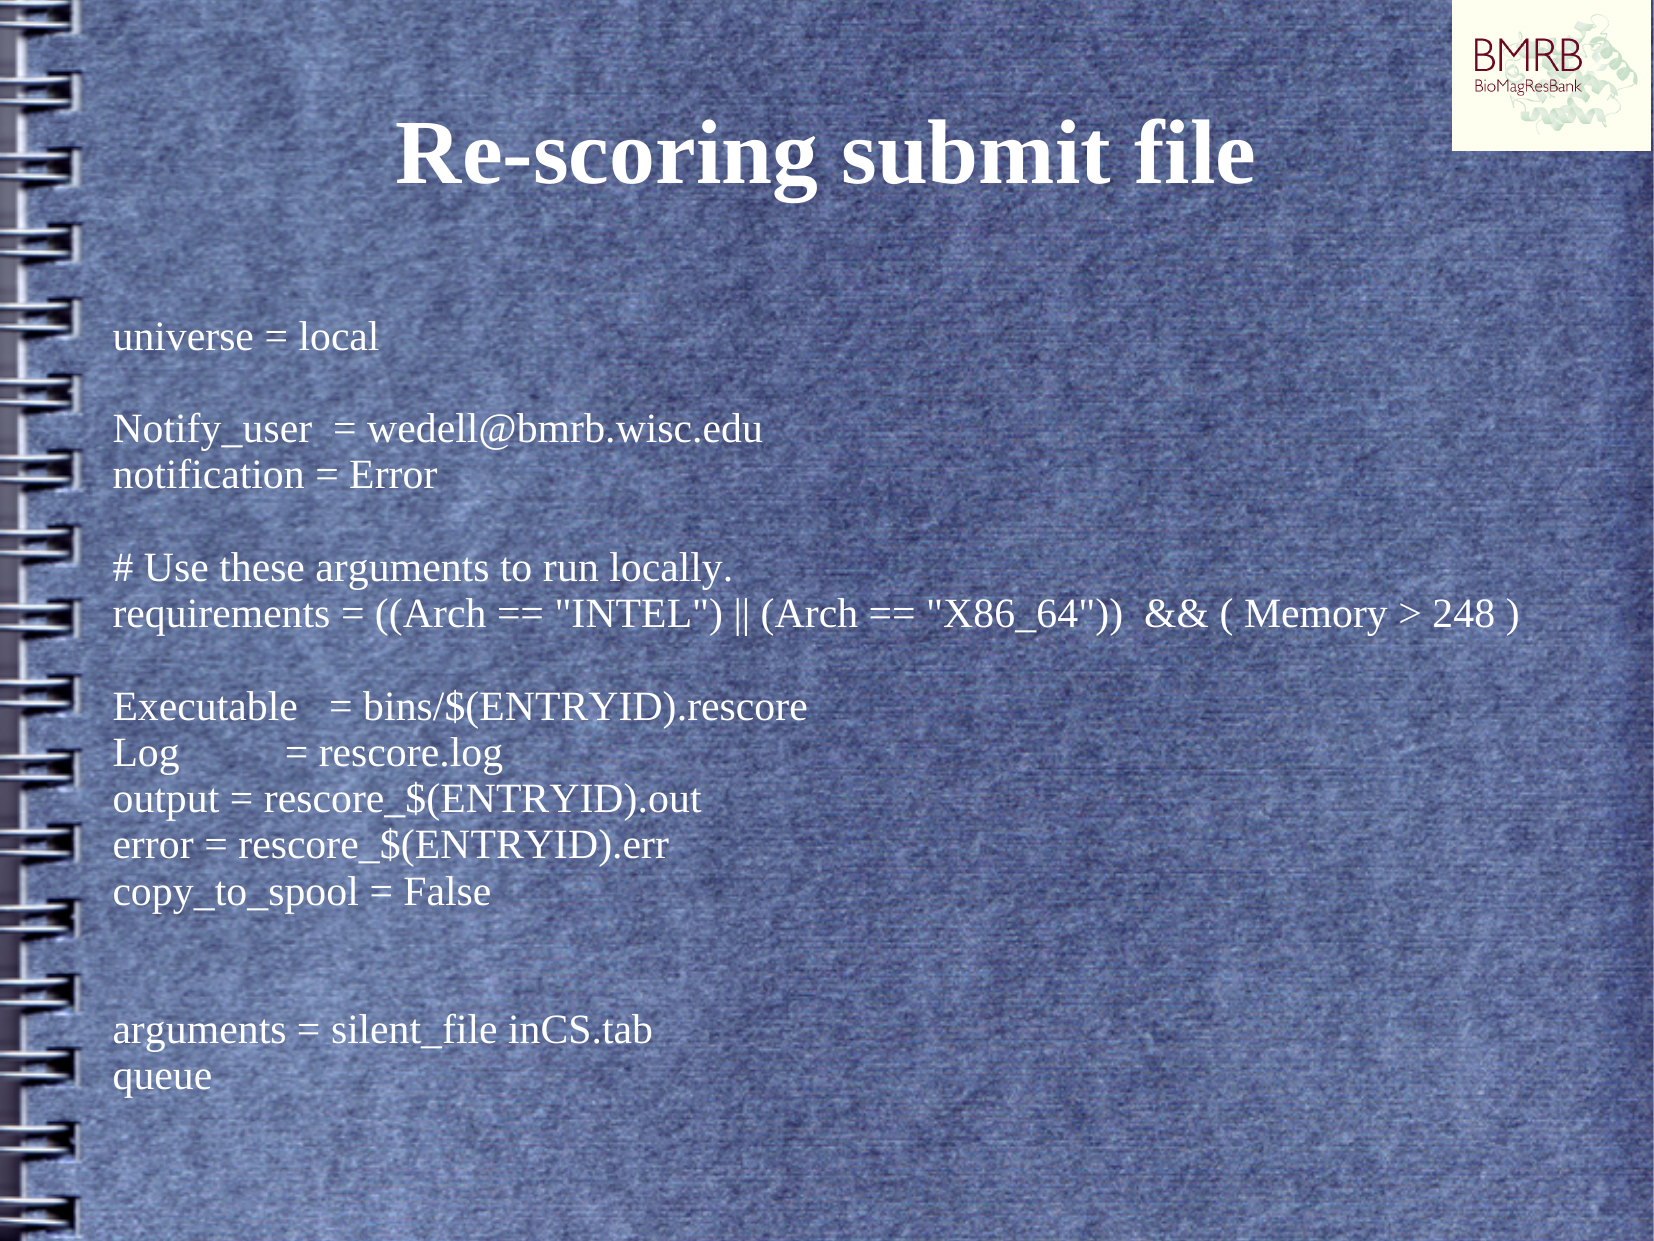

# Re-scoring submit file
universe = local
Notify_user = wedell@bmrb.wisc.edu
notification = Error
# Use these arguments to run locally.
requirements = ((Arch == "INTEL") || (Arch == "X86_64")) && ( Memory > 248 )
Executable = bins/$(ENTRYID).rescore
Log = rescore.log
output = rescore_$(ENTRYID).out
error = rescore_$(ENTRYID).err
copy_to_spool = False
arguments = silent_file inCS.tab
queue